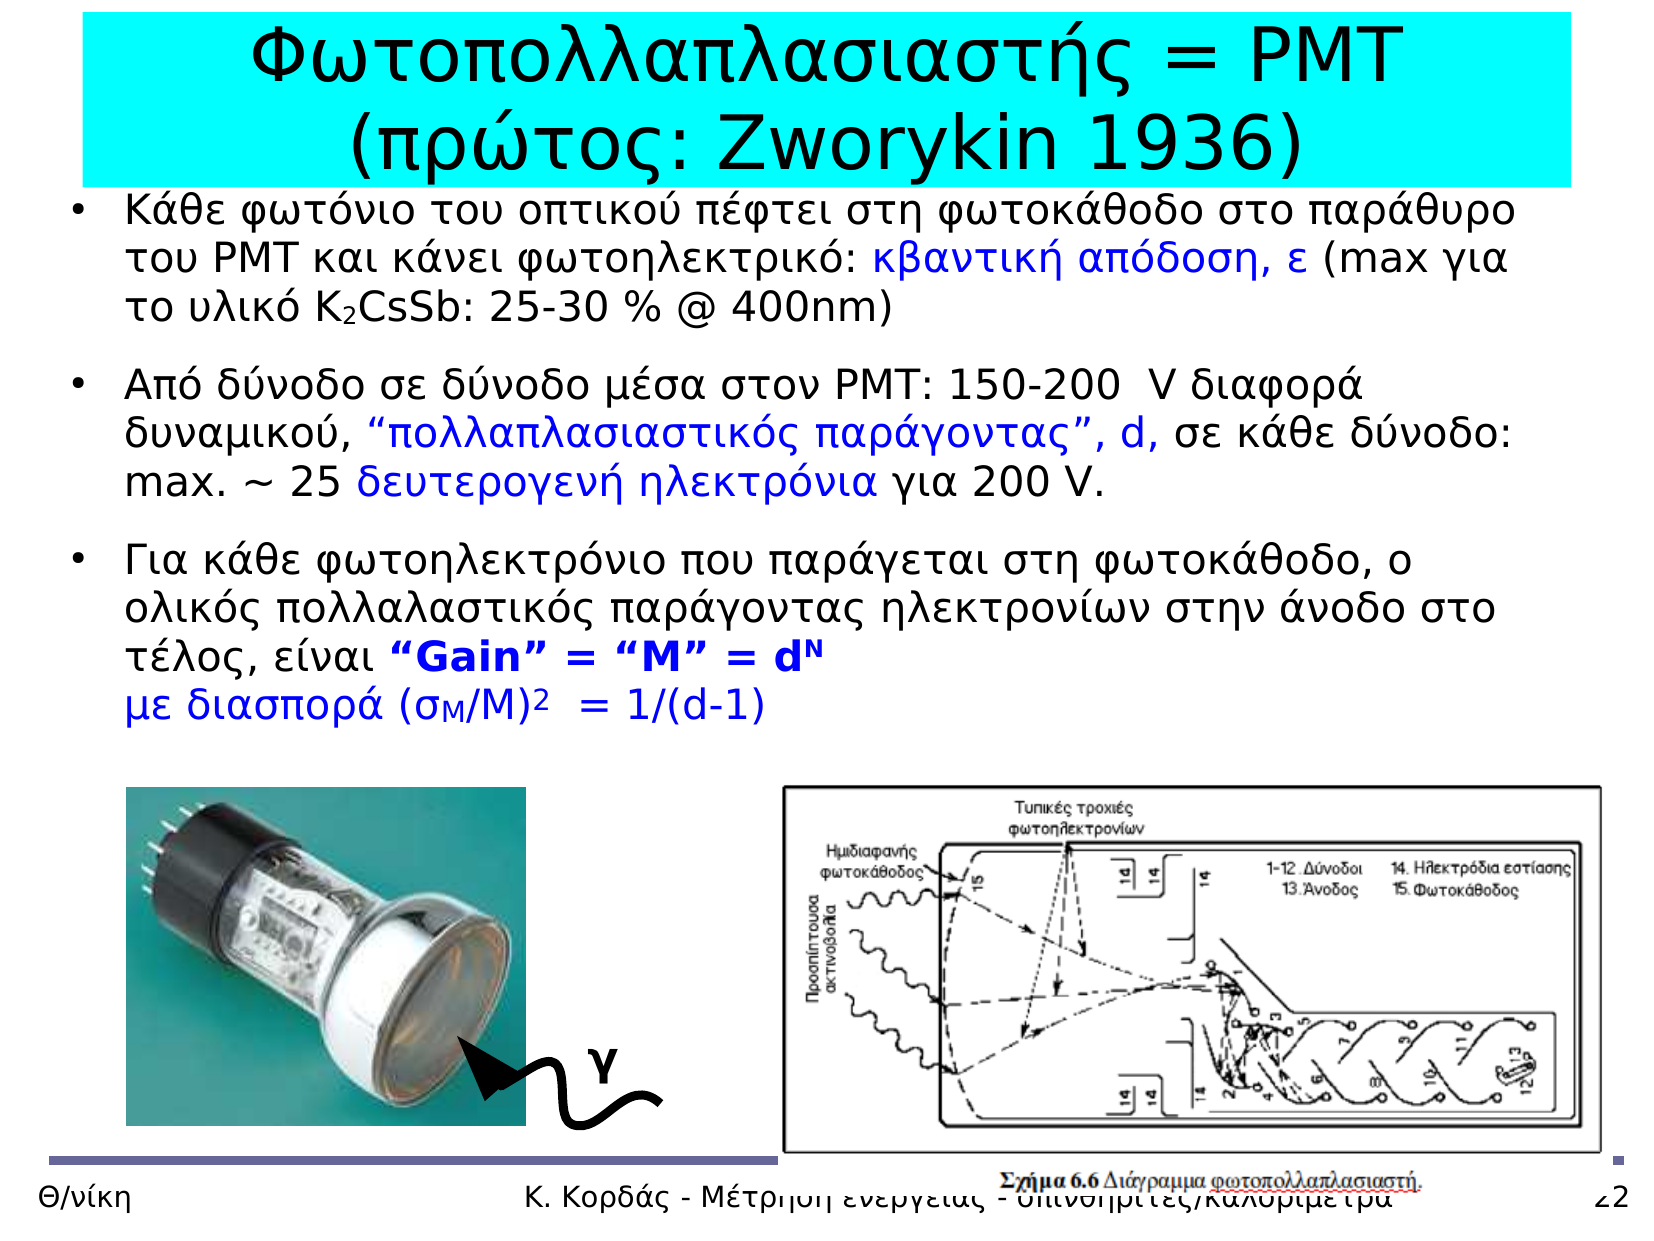

# Φωτοπολλαπλασιαστής = PMT (πρώτος: Ζworykin 1936)
Κάθε φωτόνιο του οπτικού πέφτει στη φωτοκάθοδο στο παράθυρο του PMT και κάνει φωτοηλεκτρικό: κβαντική απόδοση, ε (max για το υλικό K2CsSb: 25-30 % @ 400nm)
Από δύνοδο σε δύνοδο μέσα στον PMT: 150-200 V διαφορά δυναμικού, “πολλαπλασιαστικός παράγοντας”, d, σε κάθε δύνοδο: max. ~ 25 δευτερογενή ηλεκτρόνια για 200 V.
Για κάθε φωτοηλεκτρόνιο που παράγεται στη φωτοκάθοδο, ο ολικός πολλαλαστικός παράγοντας ηλεκτρονίων στην άνοδο στο τέλος, είναι “Gain” = “Μ” = dN με διασπορά (σΜ/Μ)2 = 1/(d-1)
γ
Θ/νίκη
Κ. Κορδάς - Μέτρηση ενέργειας - σπινθηριτές/καλορίμετρα
22